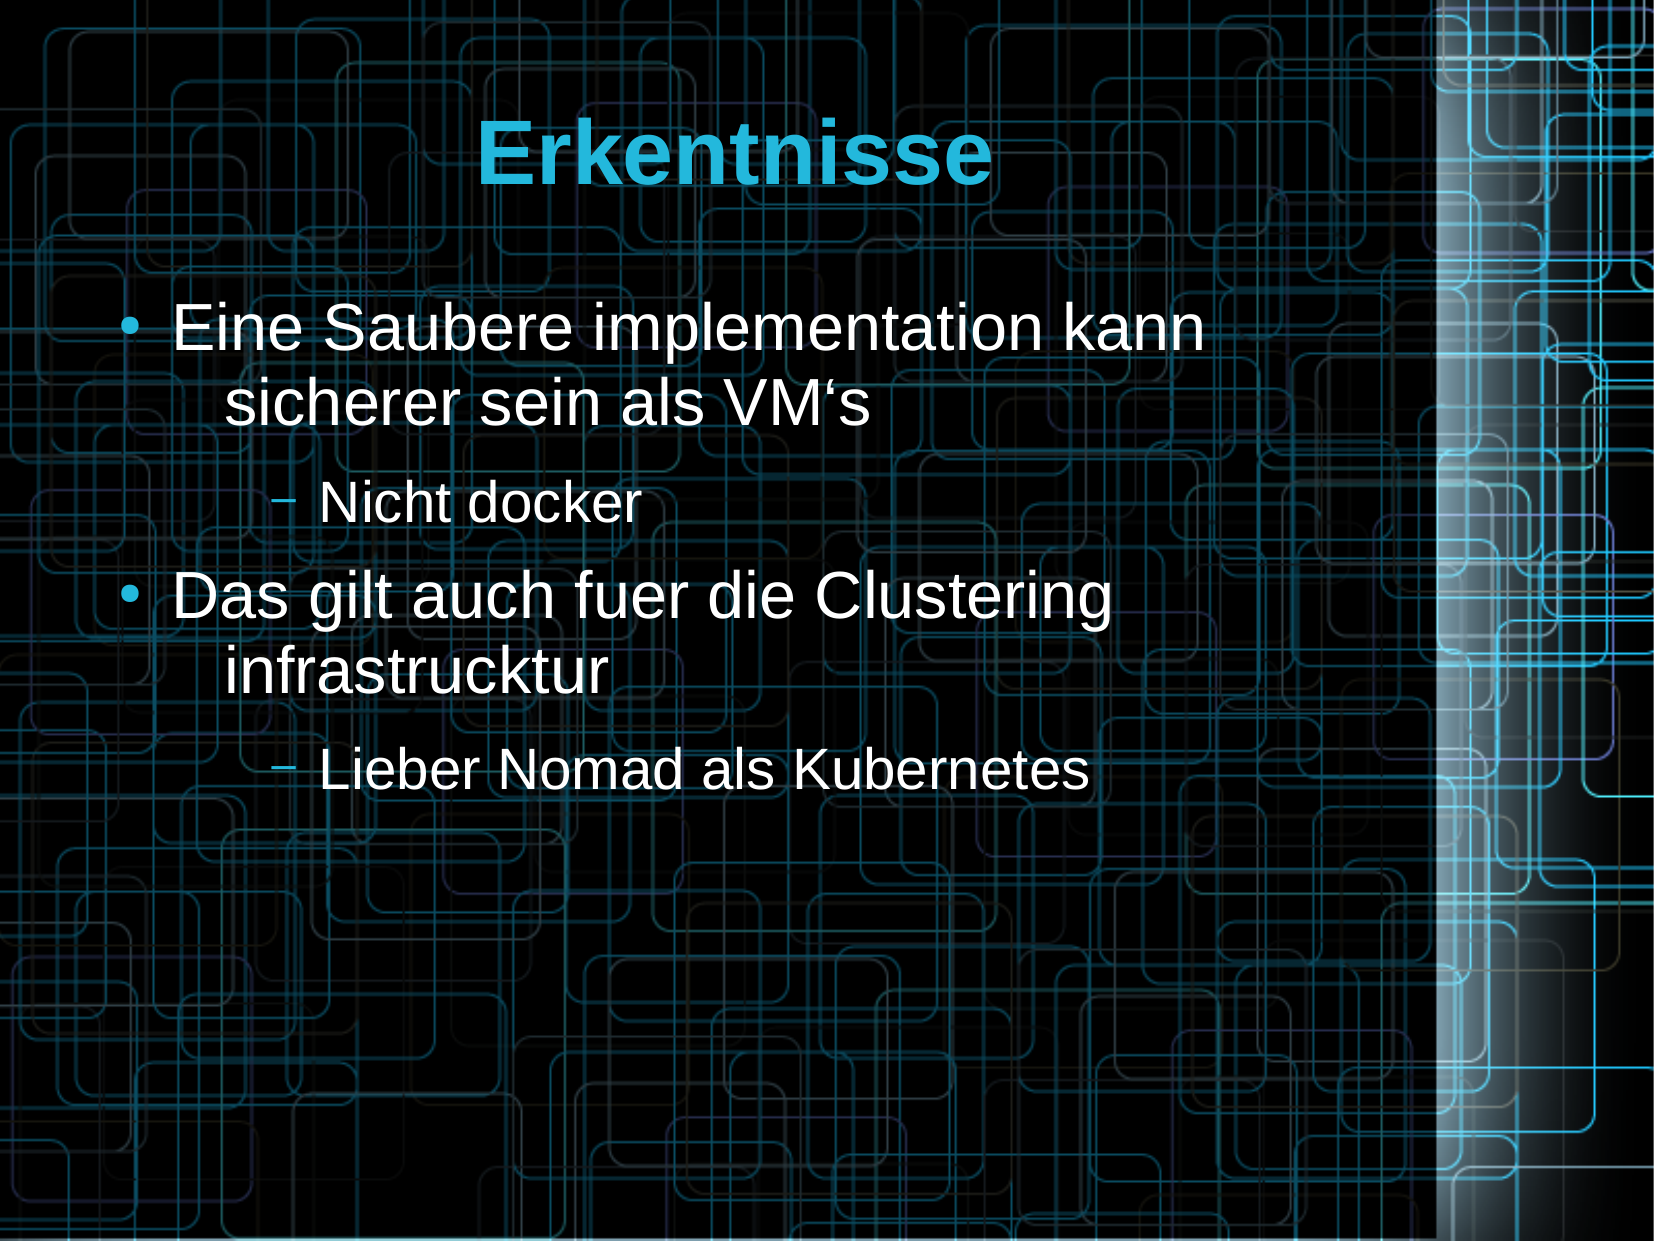

# Erkentnisse
Eine Saubere implementation kann sicherer sein als VM‘s
Nicht docker
Das gilt auch fuer die Clustering infrastrucktur
Lieber Nomad als Kubernetes